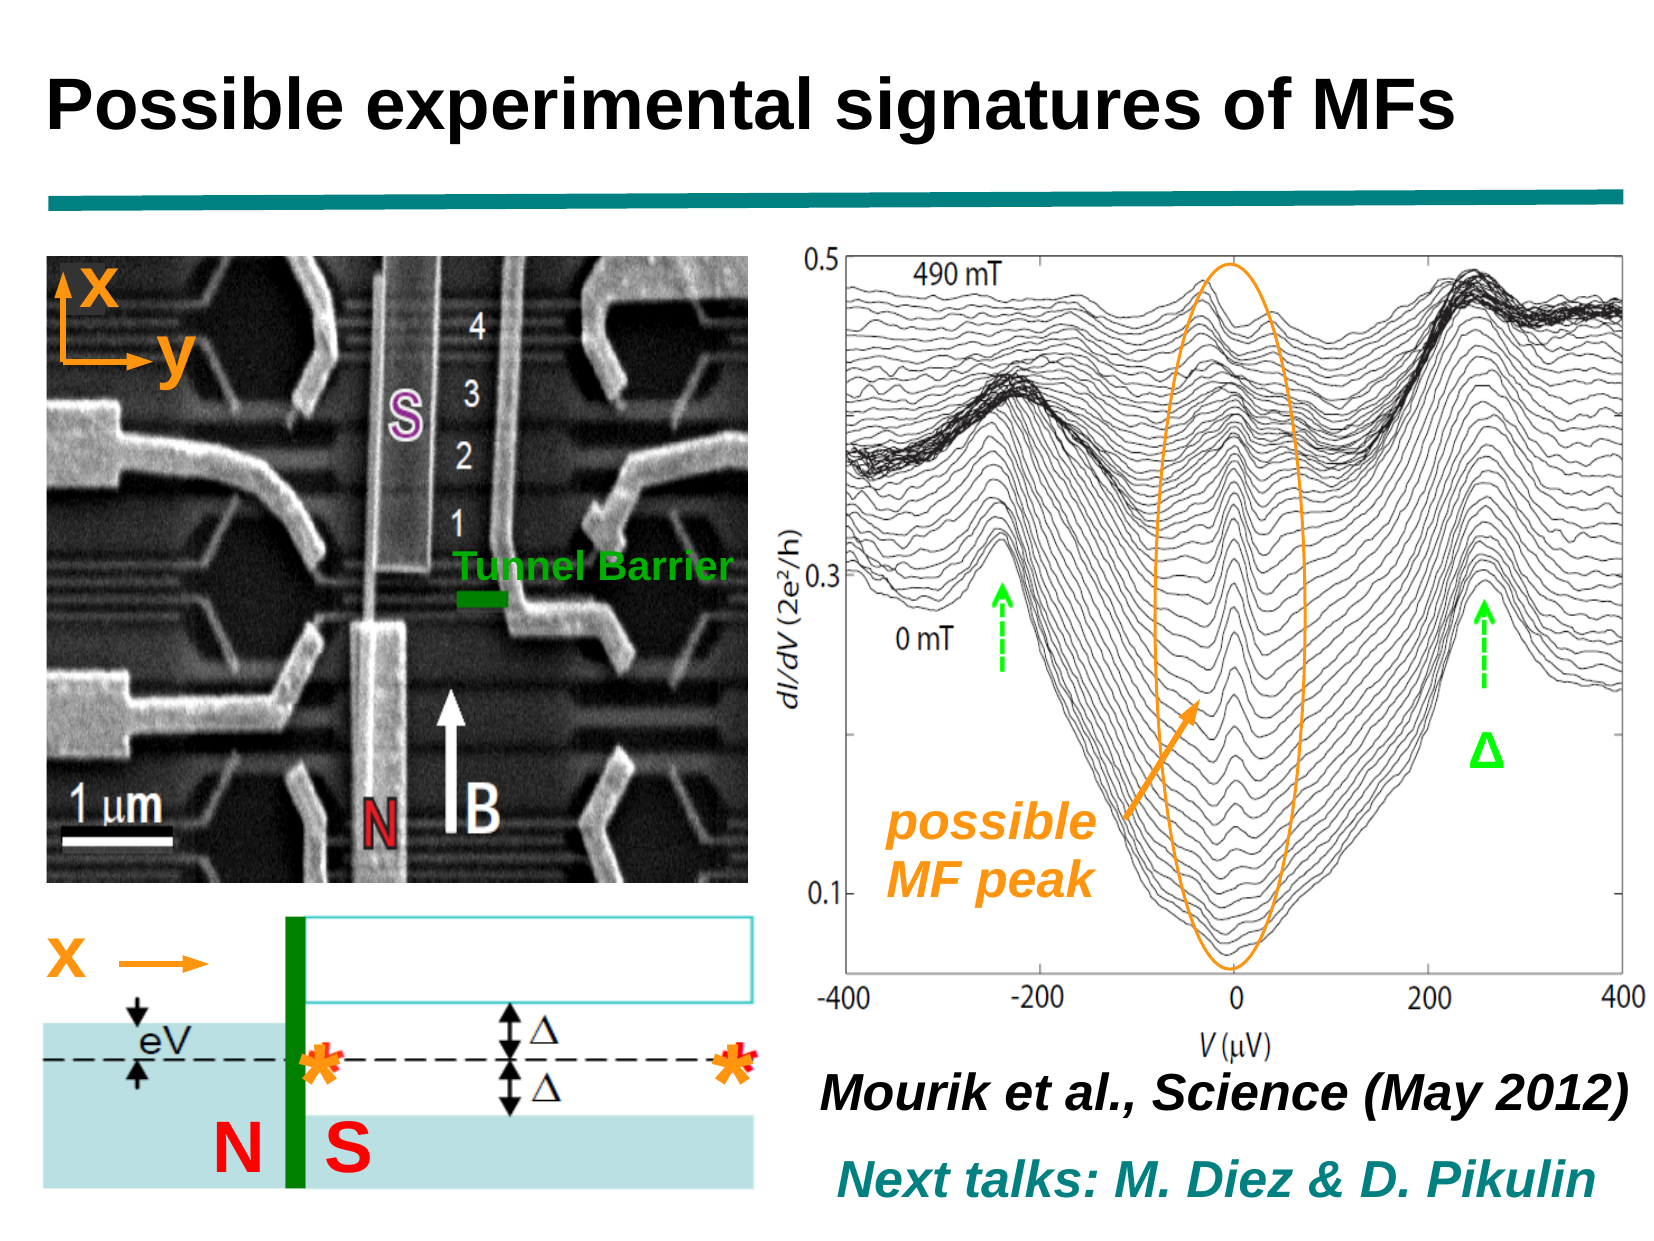

Possible experimental signatures of MFs
x
y
Tunnel Barrier
Δ
possible
MF peak
x
*
*
Mourik et al., Science (May 2012)
N
S
Next talks: M. Diez & D. Pikulin